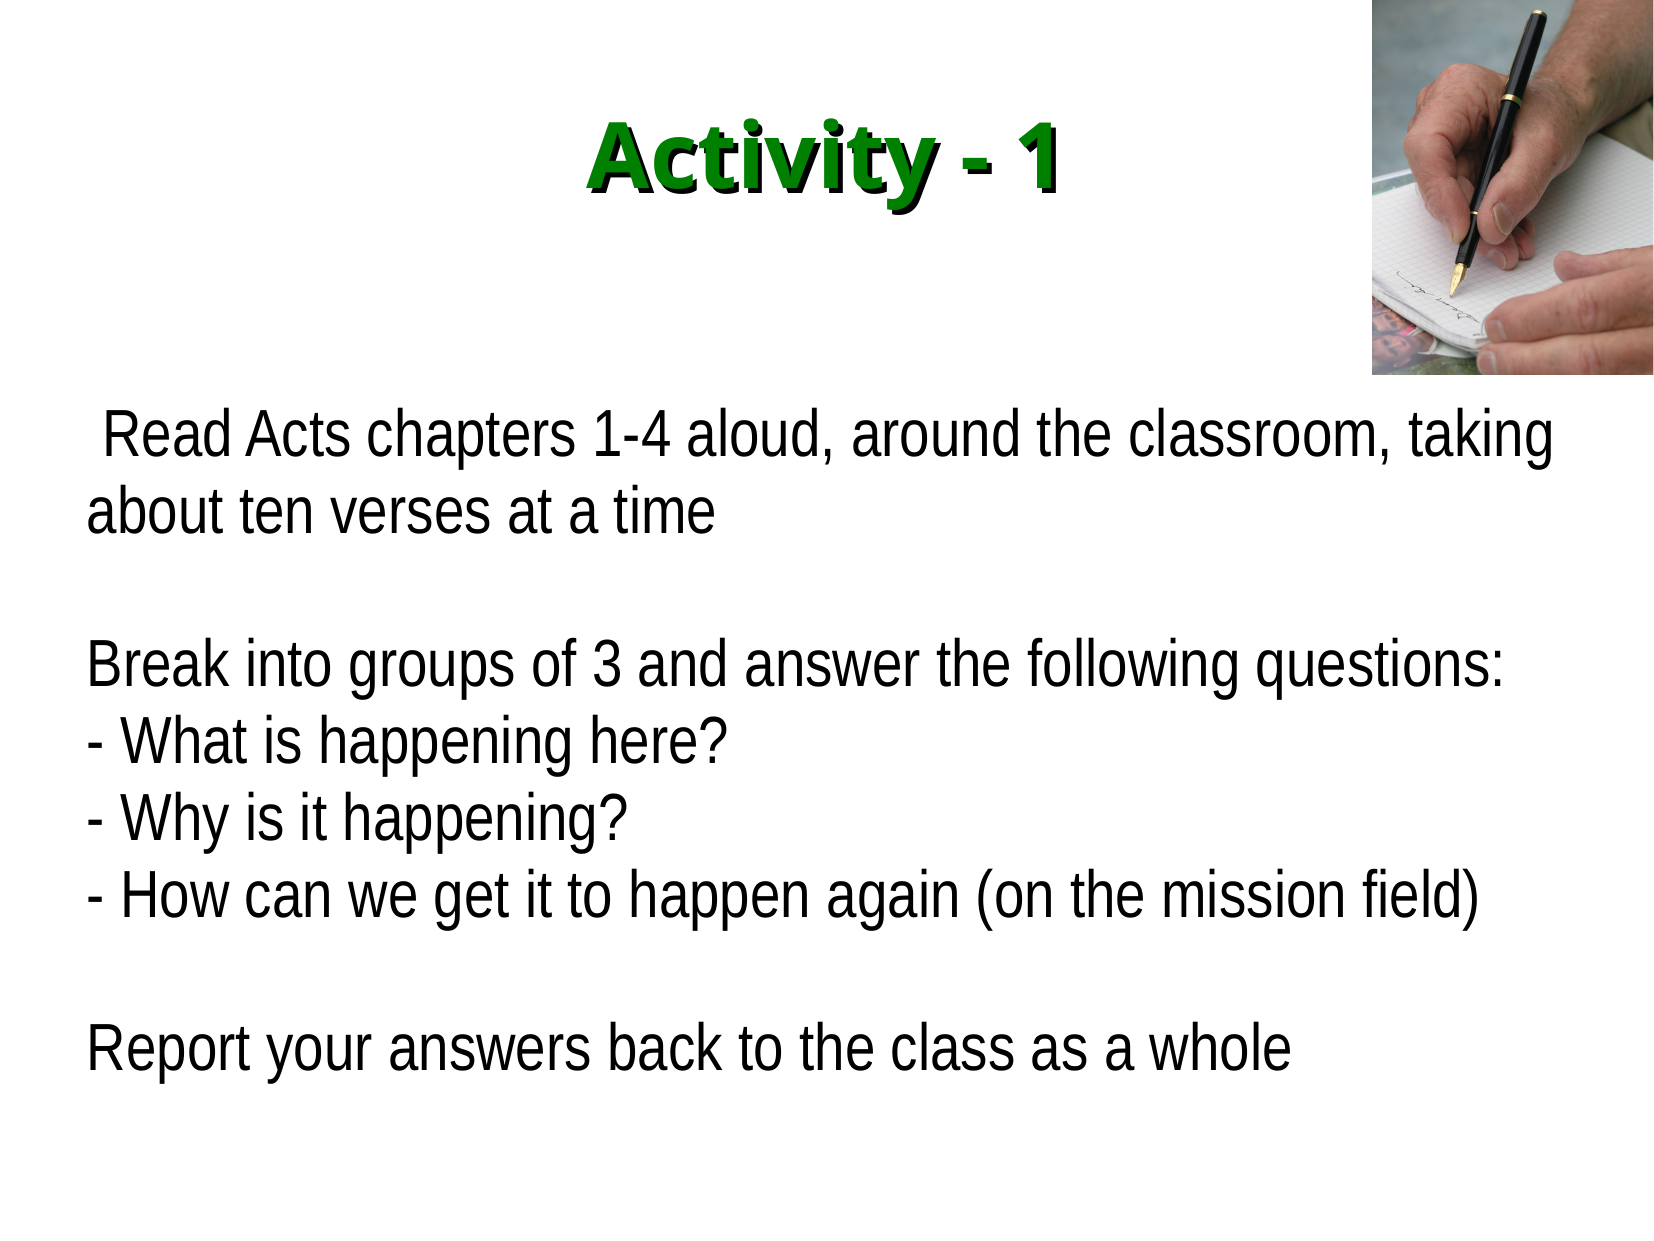

# Activity - 1
 Read Acts chapters 1-4 aloud, around the classroom, taking about ten verses at a time
Break into groups of 3 and answer the following questions:
- What is happening here?
- Why is it happening?
- How can we get it to happen again (on the mission field)
Report your answers back to the class as a whole